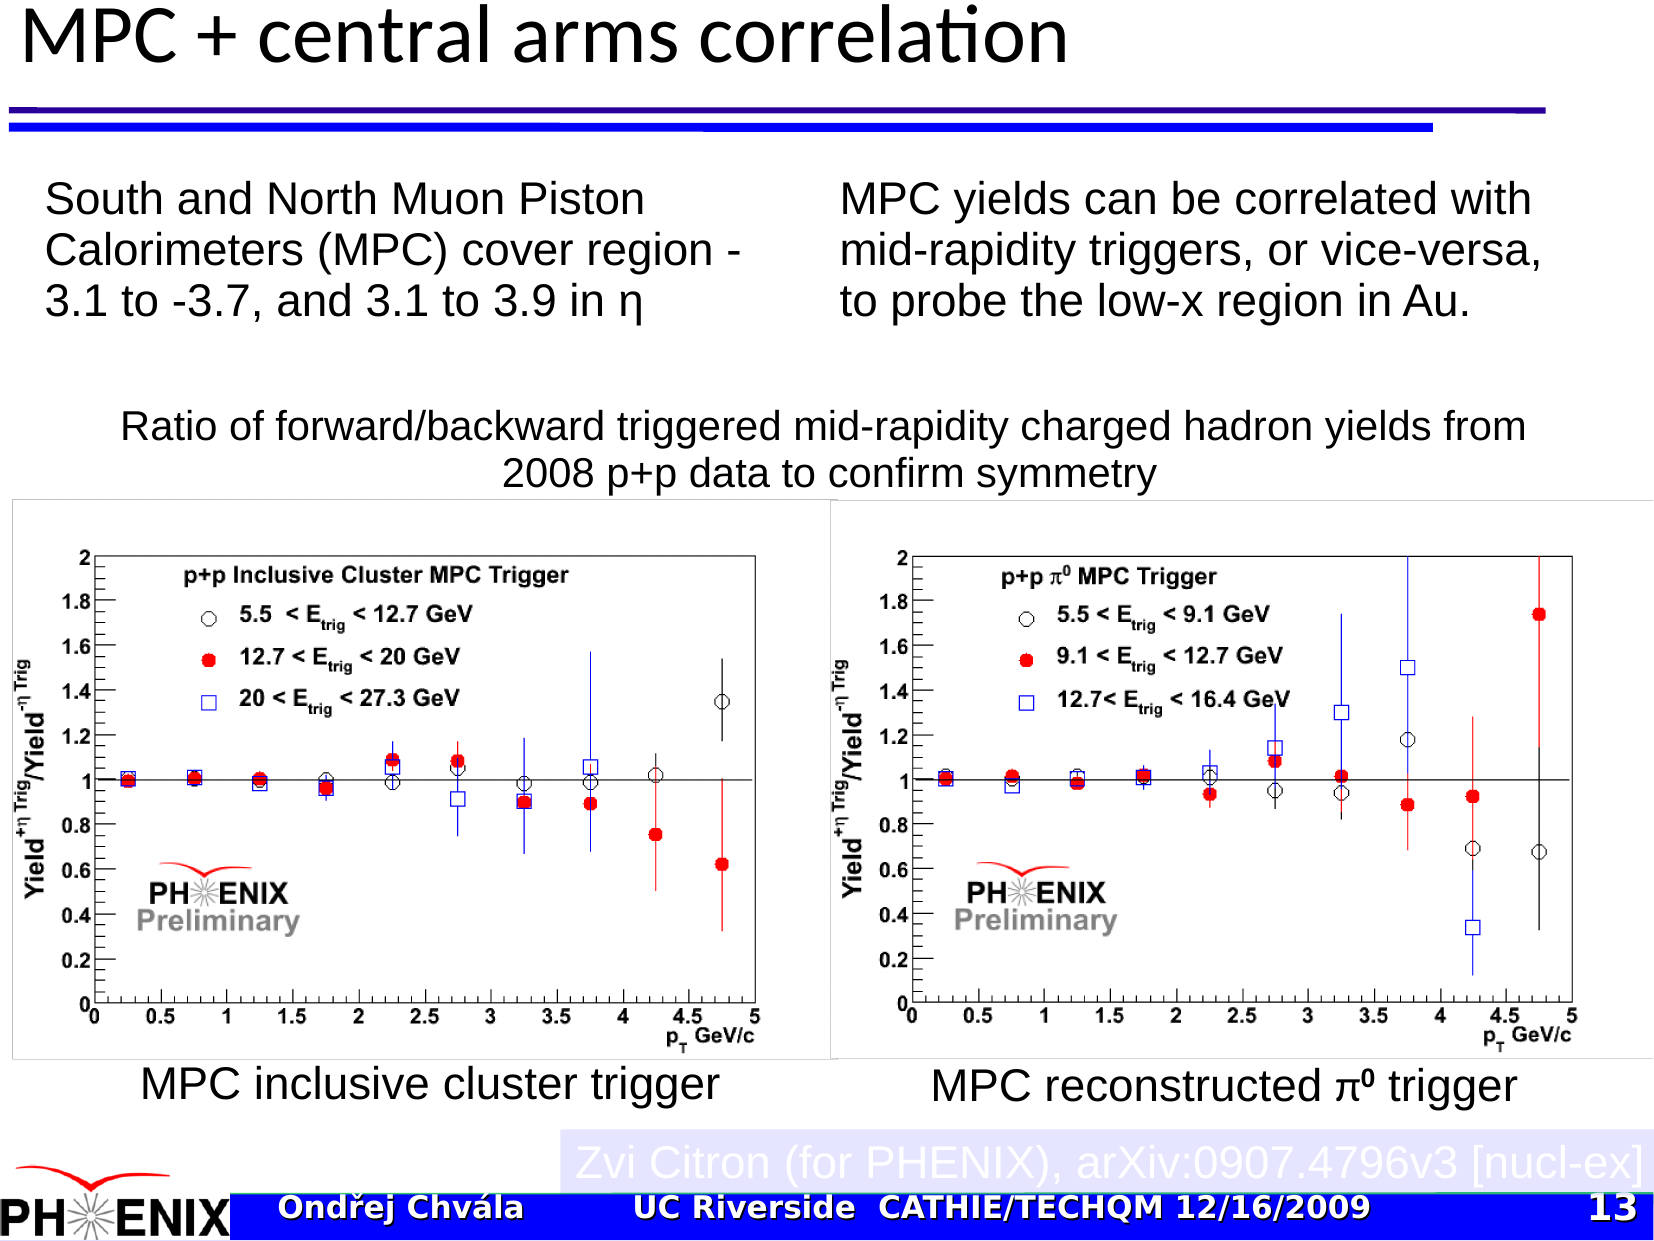

# MPC + central arms correlation
South and North Muon Piston Calorimeters (MPC) cover region -3.1 to -3.7, and 3.1 to 3.9 in η
MPC yields can be correlated with mid-rapidity triggers, or vice-versa, to probe the low-x region in Au.
Ratio of forward/backward triggered mid-rapidity charged hadron yields from 2008 p+p data to confirm symmetry
MPC inclusive cluster trigger
MPC reconstructed π0 trigger
Zvi Citron (for PHENIX), arXiv:0907.4796v3 [nucl-ex]